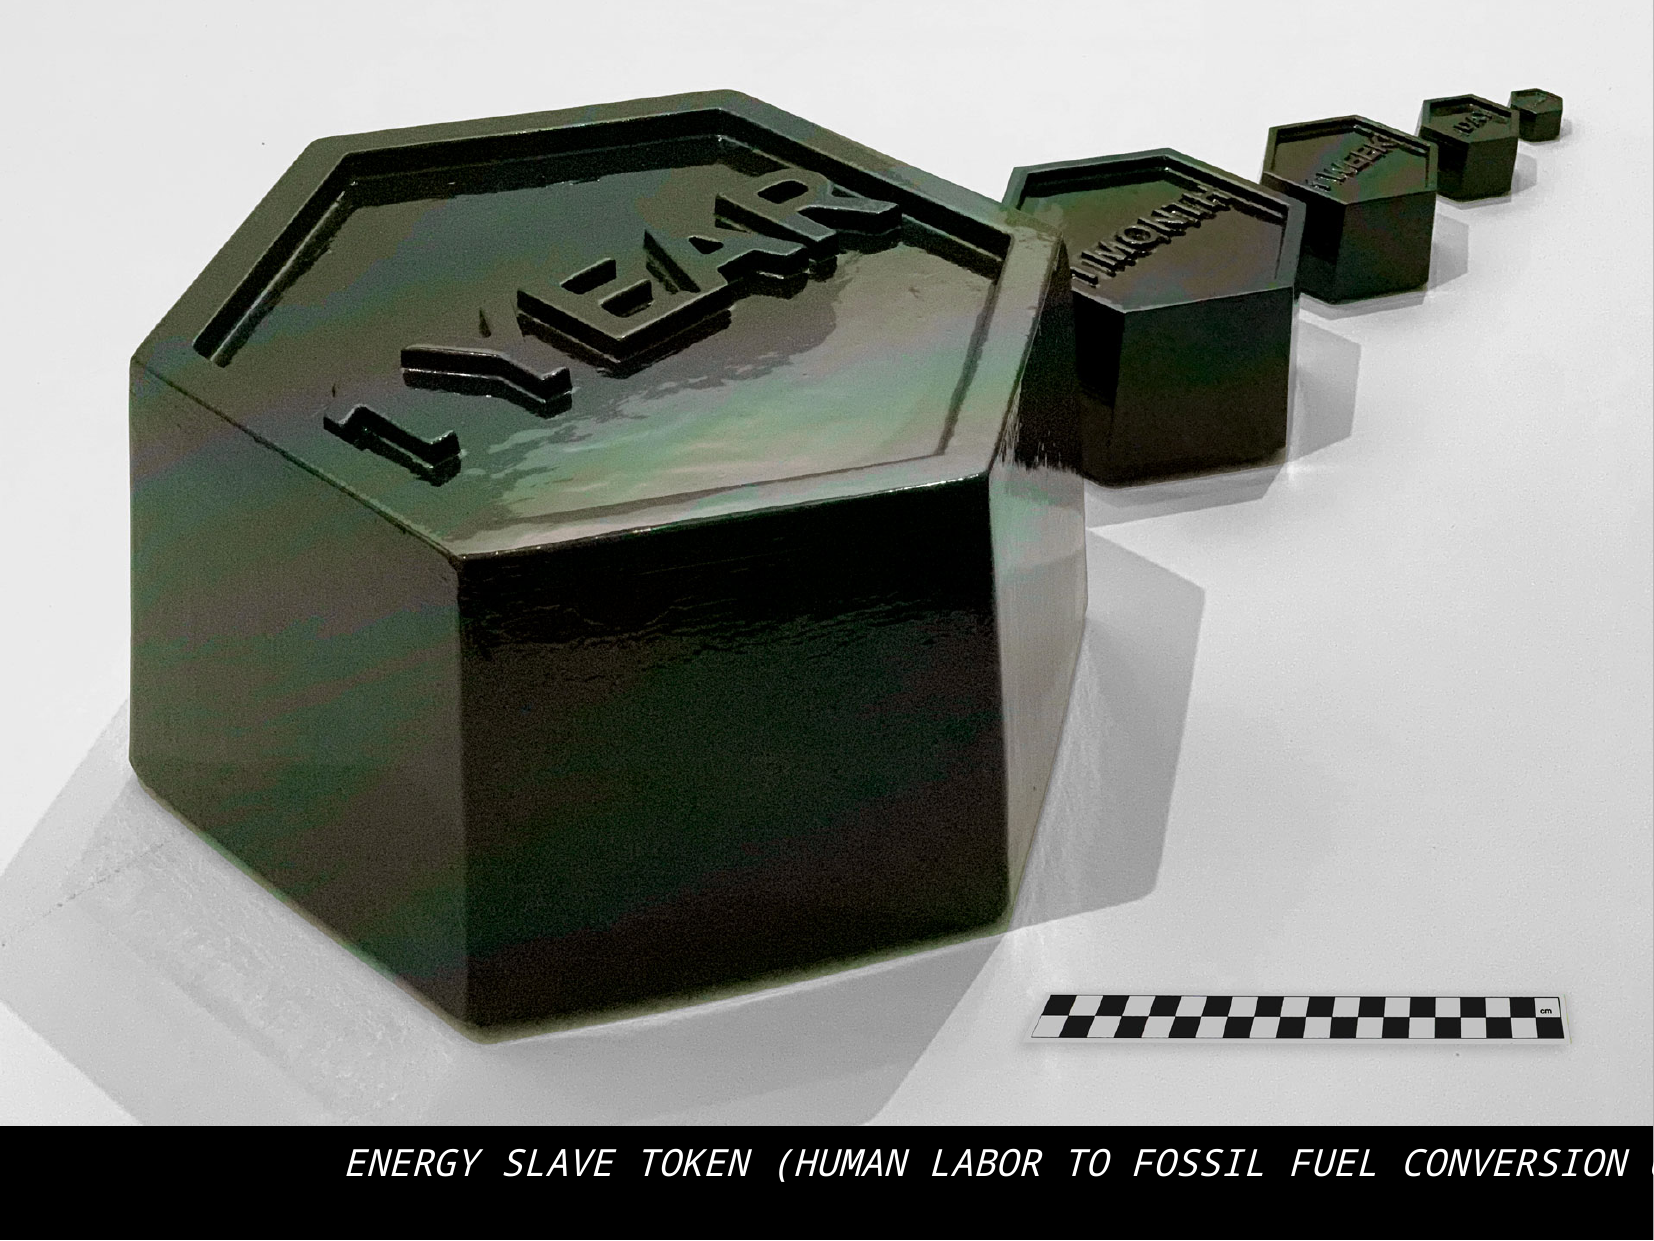

ENERGY SLAVE TOKEN (HUMAN LABOR TO FOSSIL FUEL CONVERSION UNITS), 2020